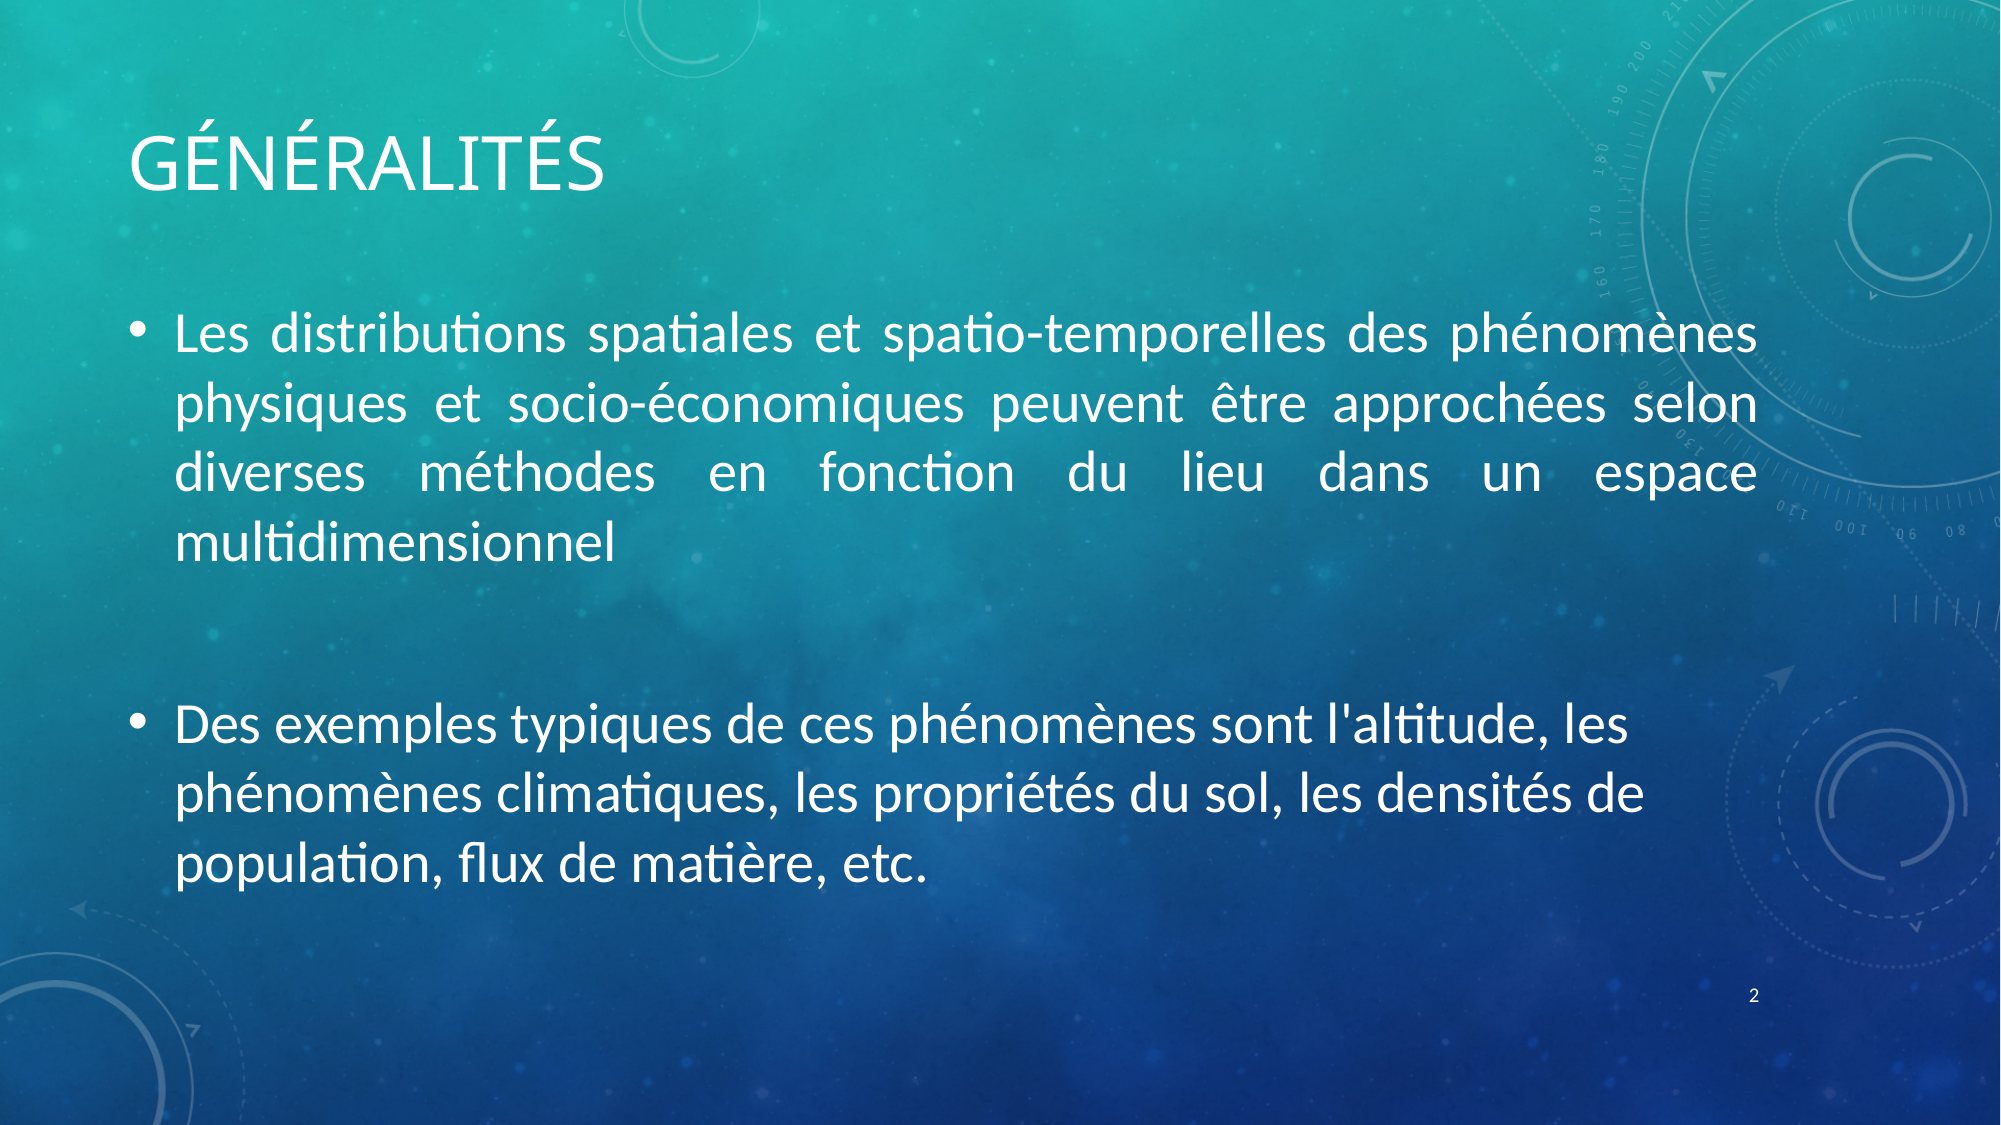

# Généralités
Les distributions spatiales et spatio-temporelles des phénomènes physiques et socio-économiques peuvent être approchées selon diverses méthodes en fonction du lieu dans un espace multidimensionnel
Des exemples typiques de ces phénomènes sont l'altitude, les phénomènes climatiques, les propriétés du sol, les densités de population, flux de matière, etc.